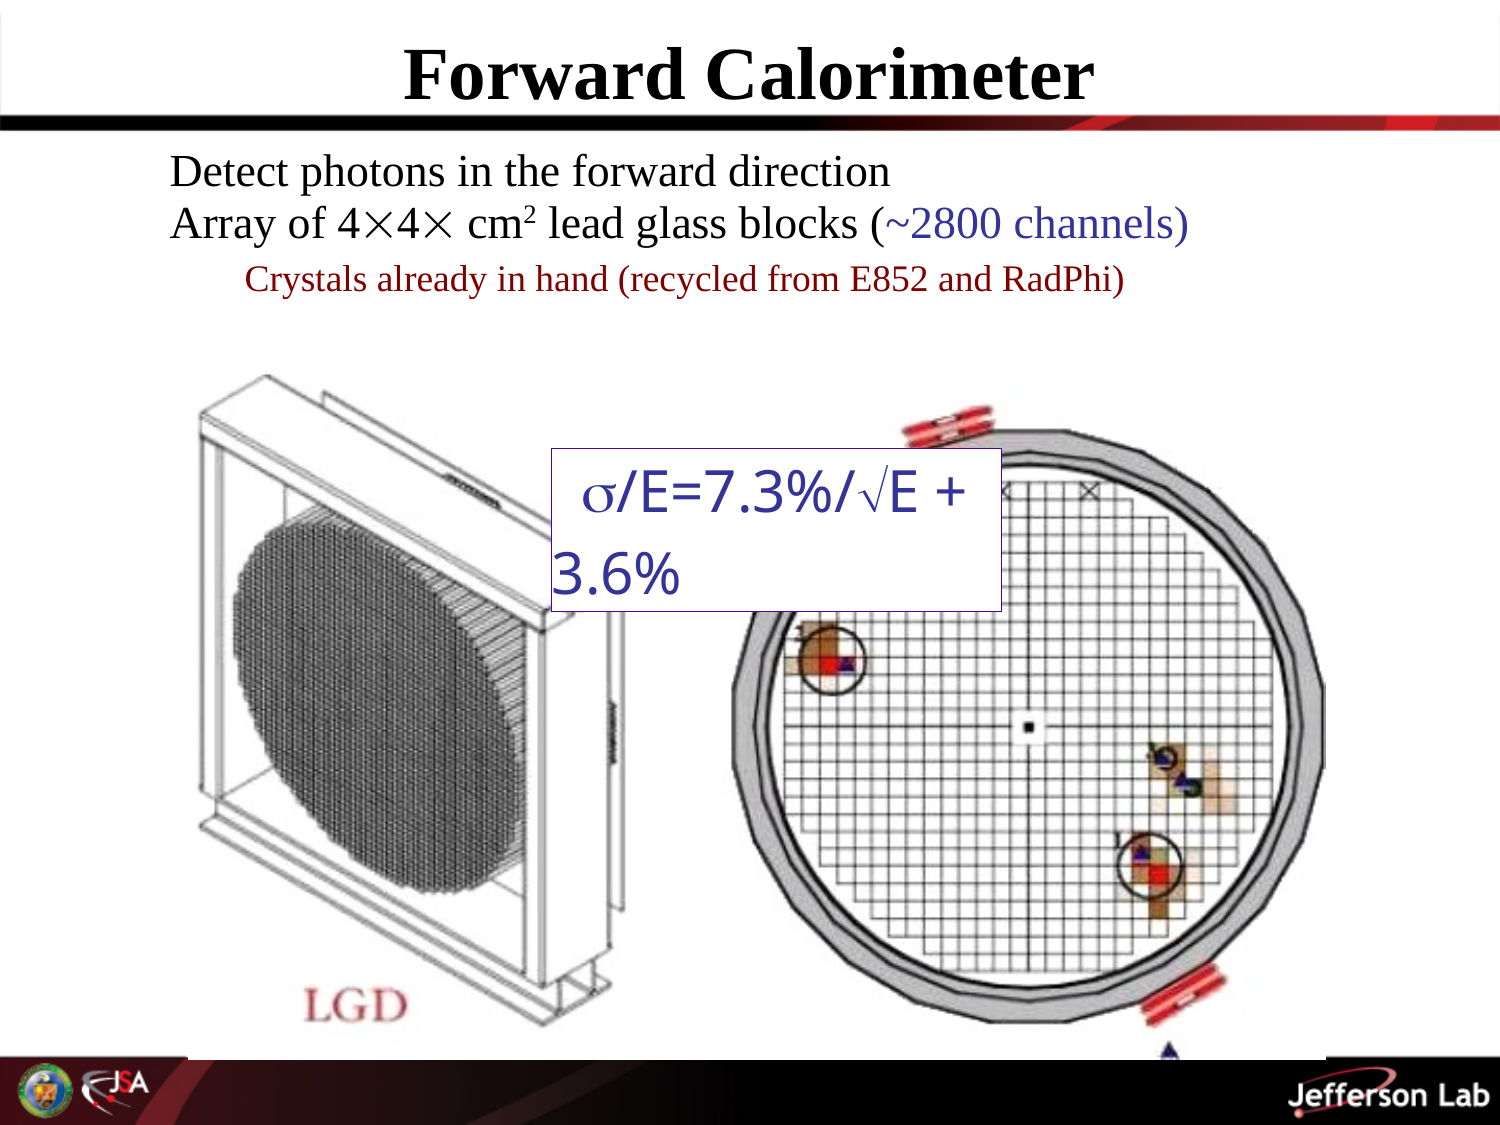

# Forward Calorimeter
 Detect photons in the forward direction
 Array of 44 cm2 lead glass blocks (~2800 channels)
 Crystals already in hand (recycled from E852 and RadPhi)
 /E=7.3%/E + 3.6%